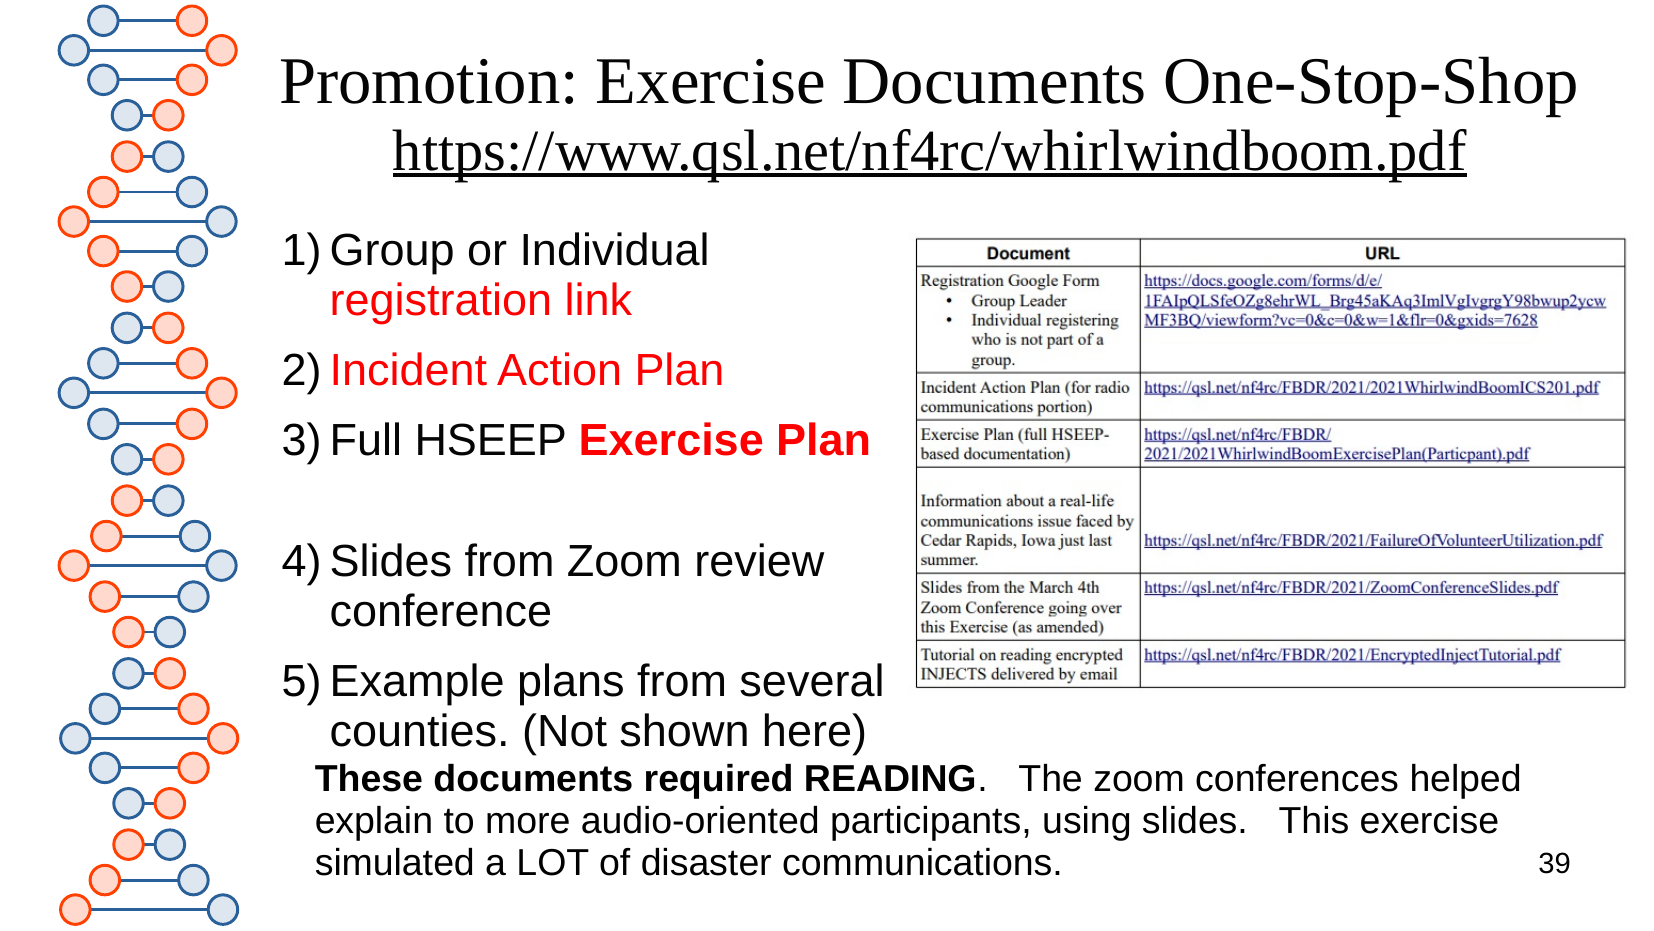

# Promotion: Exercise Documents One-Stop-Shop https://www.qsl.net/nf4rc/whirlwindboom.pdf
Group or Individual registration link
Incident Action Plan
Full HSEEP Exercise Plan
Slides from Zoom review conference
Example plans from several counties. (Not shown here)
These documents required READING. The zoom conferences helped explain to more audio-oriented participants, using slides. This exercise simulated a LOT of disaster communications.
39